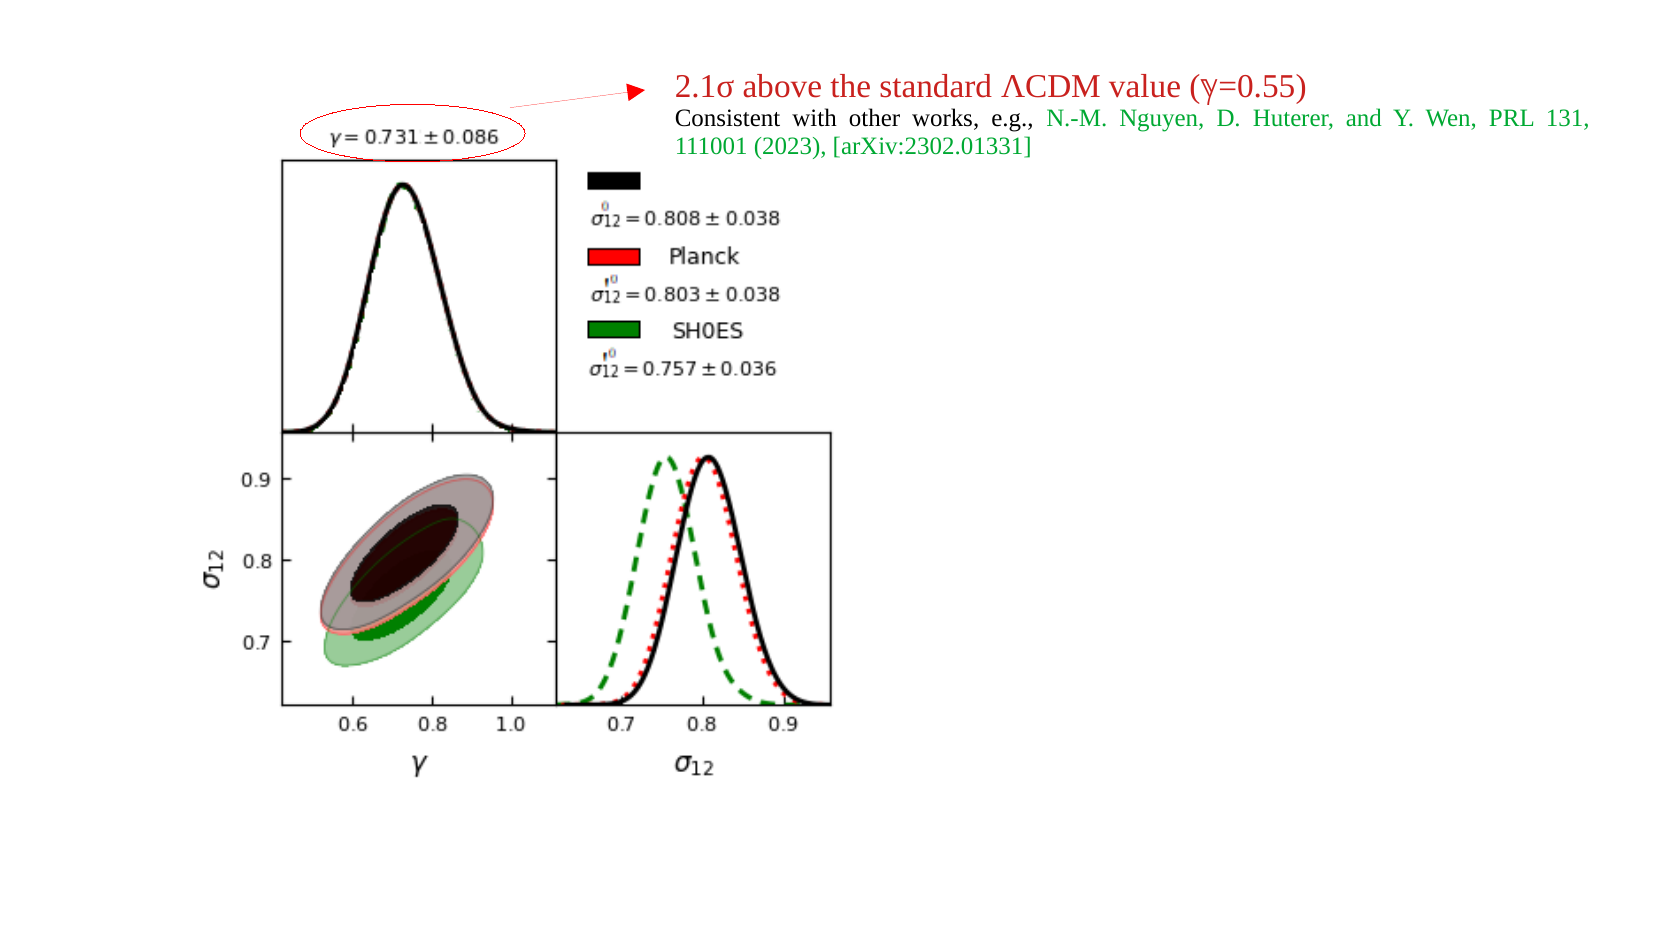

2.1σ above the standard ΛCDM value (ℽ=0.55)
Consistent with other works, e.g., N.-M. Nguyen, D. Huterer, and Y. Wen, PRL 131, 111001 (2023), [arXiv:2302.01331]